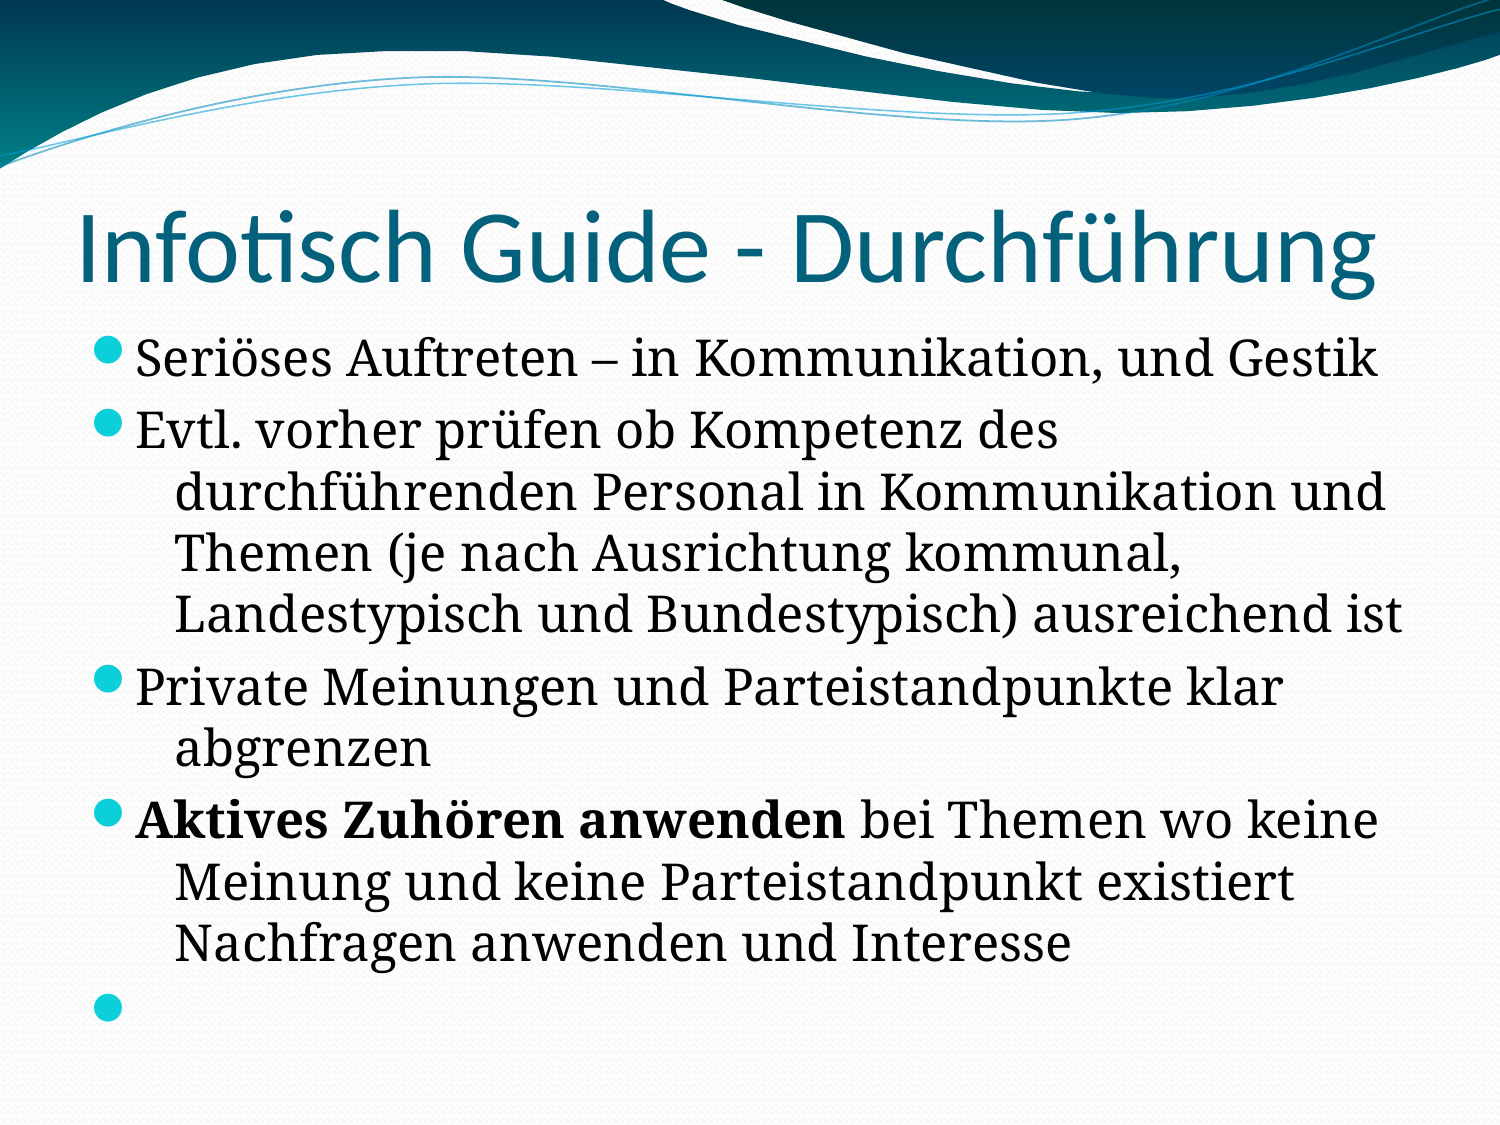

# Infotisch Guide - Durchführung
Seriöses Auftreten – in Kommunikation, und Gestik
Evtl. vorher prüfen ob Kompetenz des durchführenden Personal in Kommunikation und Themen (je nach Ausrichtung kommunal, Landestypisch und Bundestypisch) ausreichend ist
Private Meinungen und Parteistandpunkte klar abgrenzen
Aktives Zuhören anwenden bei Themen wo keine Meinung und keine Parteistandpunkt existiert Nachfragen anwenden und Interesse